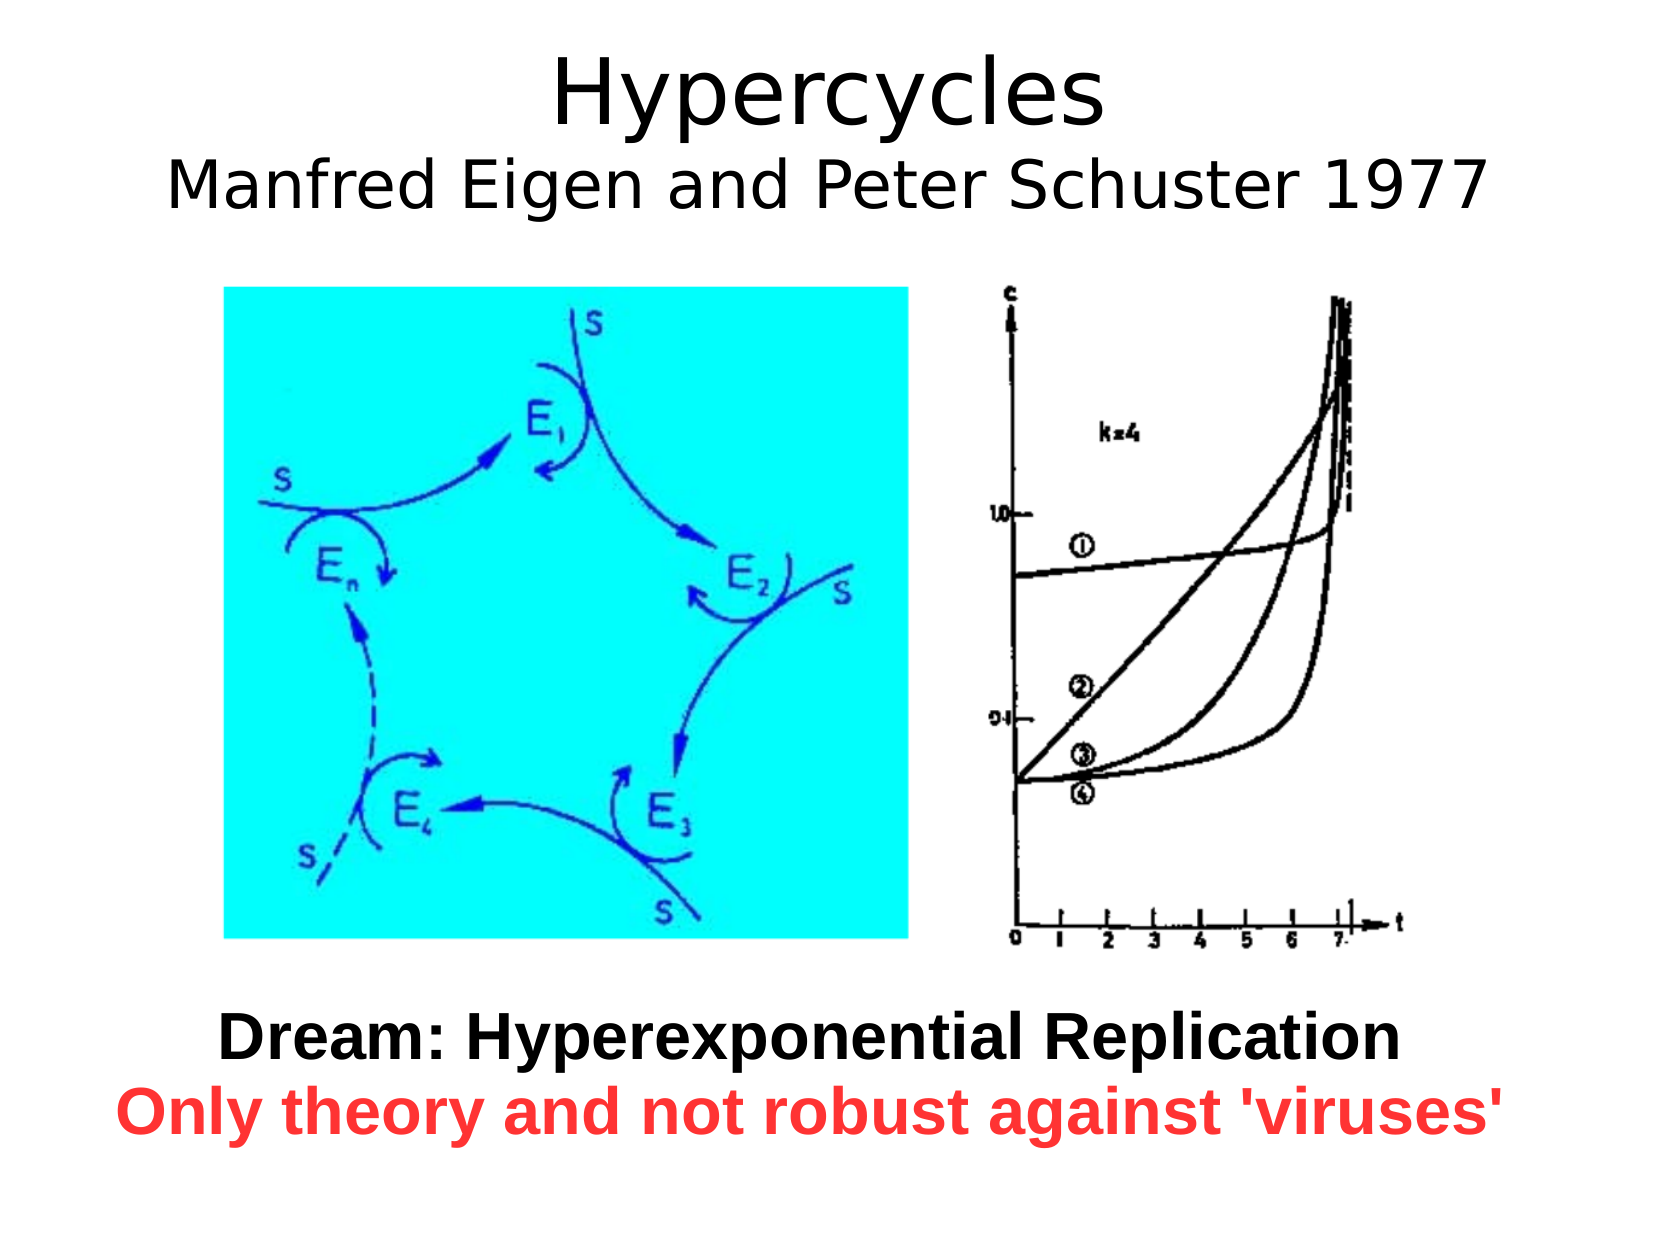

# Hypercycles Manfred Eigen and Peter Schuster 1977
Dream: Hyperexponential Replication
Only theory and not robust against 'viruses'